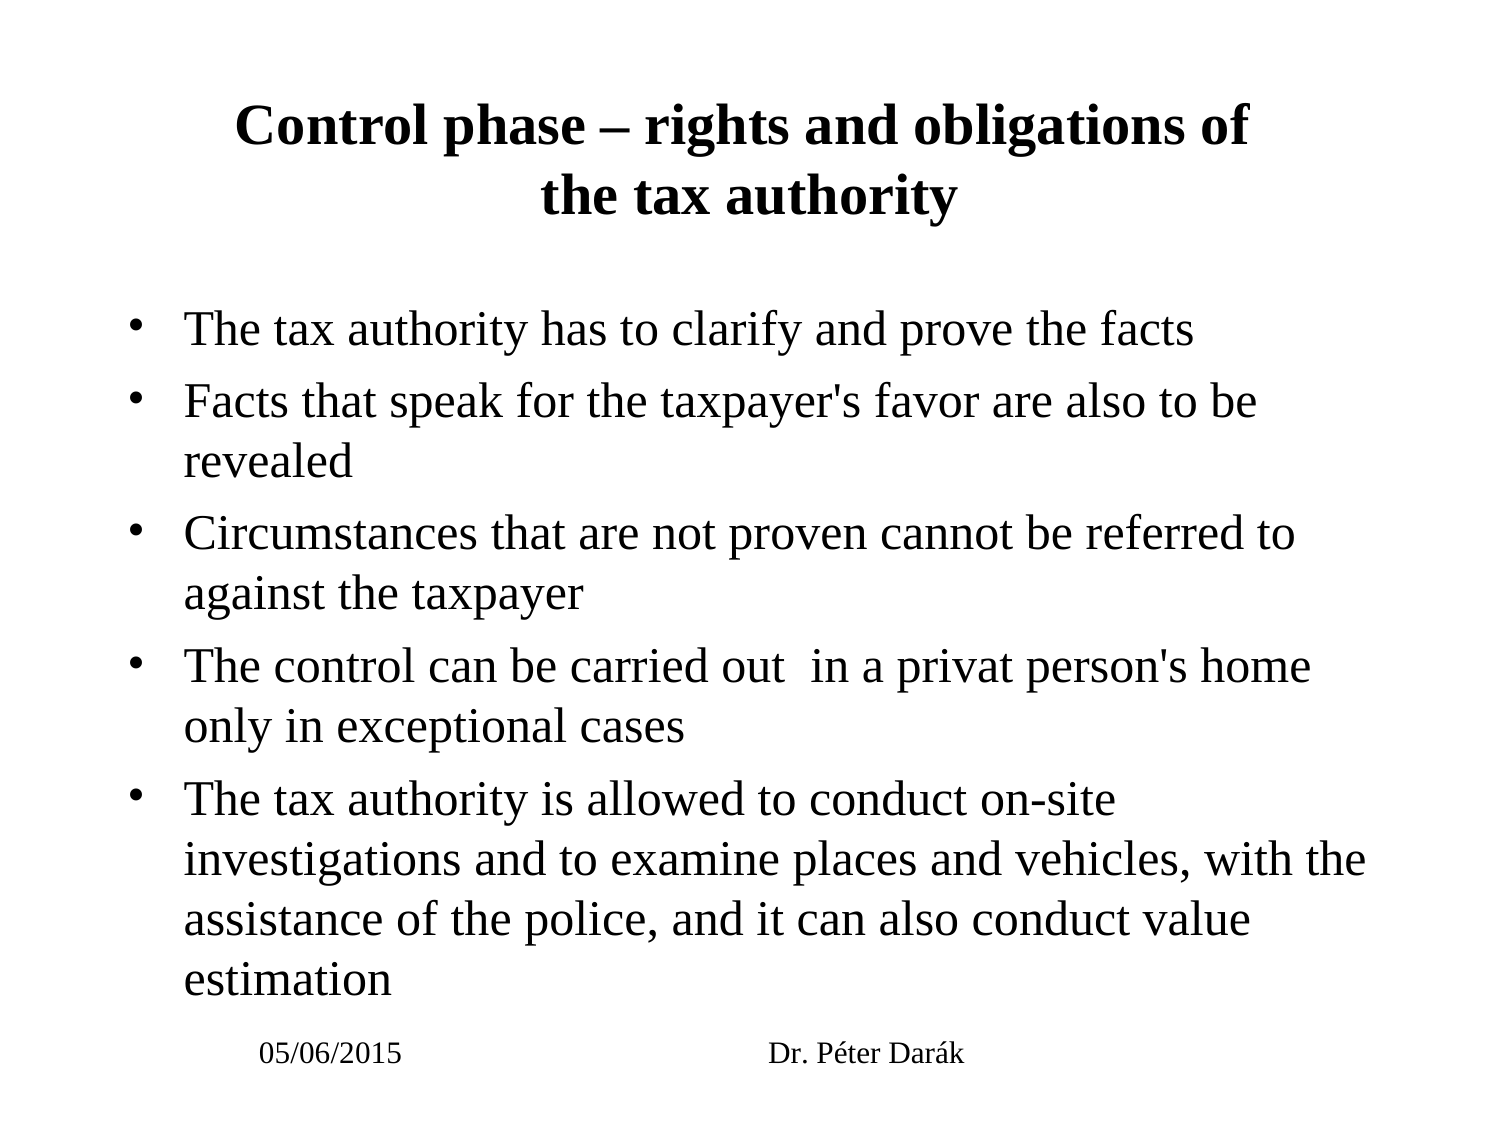

# Control phase – rights and obligations of the tax authority
The tax authority has to clarify and prove the facts
Facts that speak for the taxpayer's favor are also to be revealed
Circumstances that are not proven cannot be referred to against the taxpayer
The control can be carried out in a privat person's home only in exceptional cases
The tax authority is allowed to conduct on-site investigations and to examine places and vehicles, with the assistance of the police, and it can also conduct value estimation
05/06/2015
Dr. Péter Darák